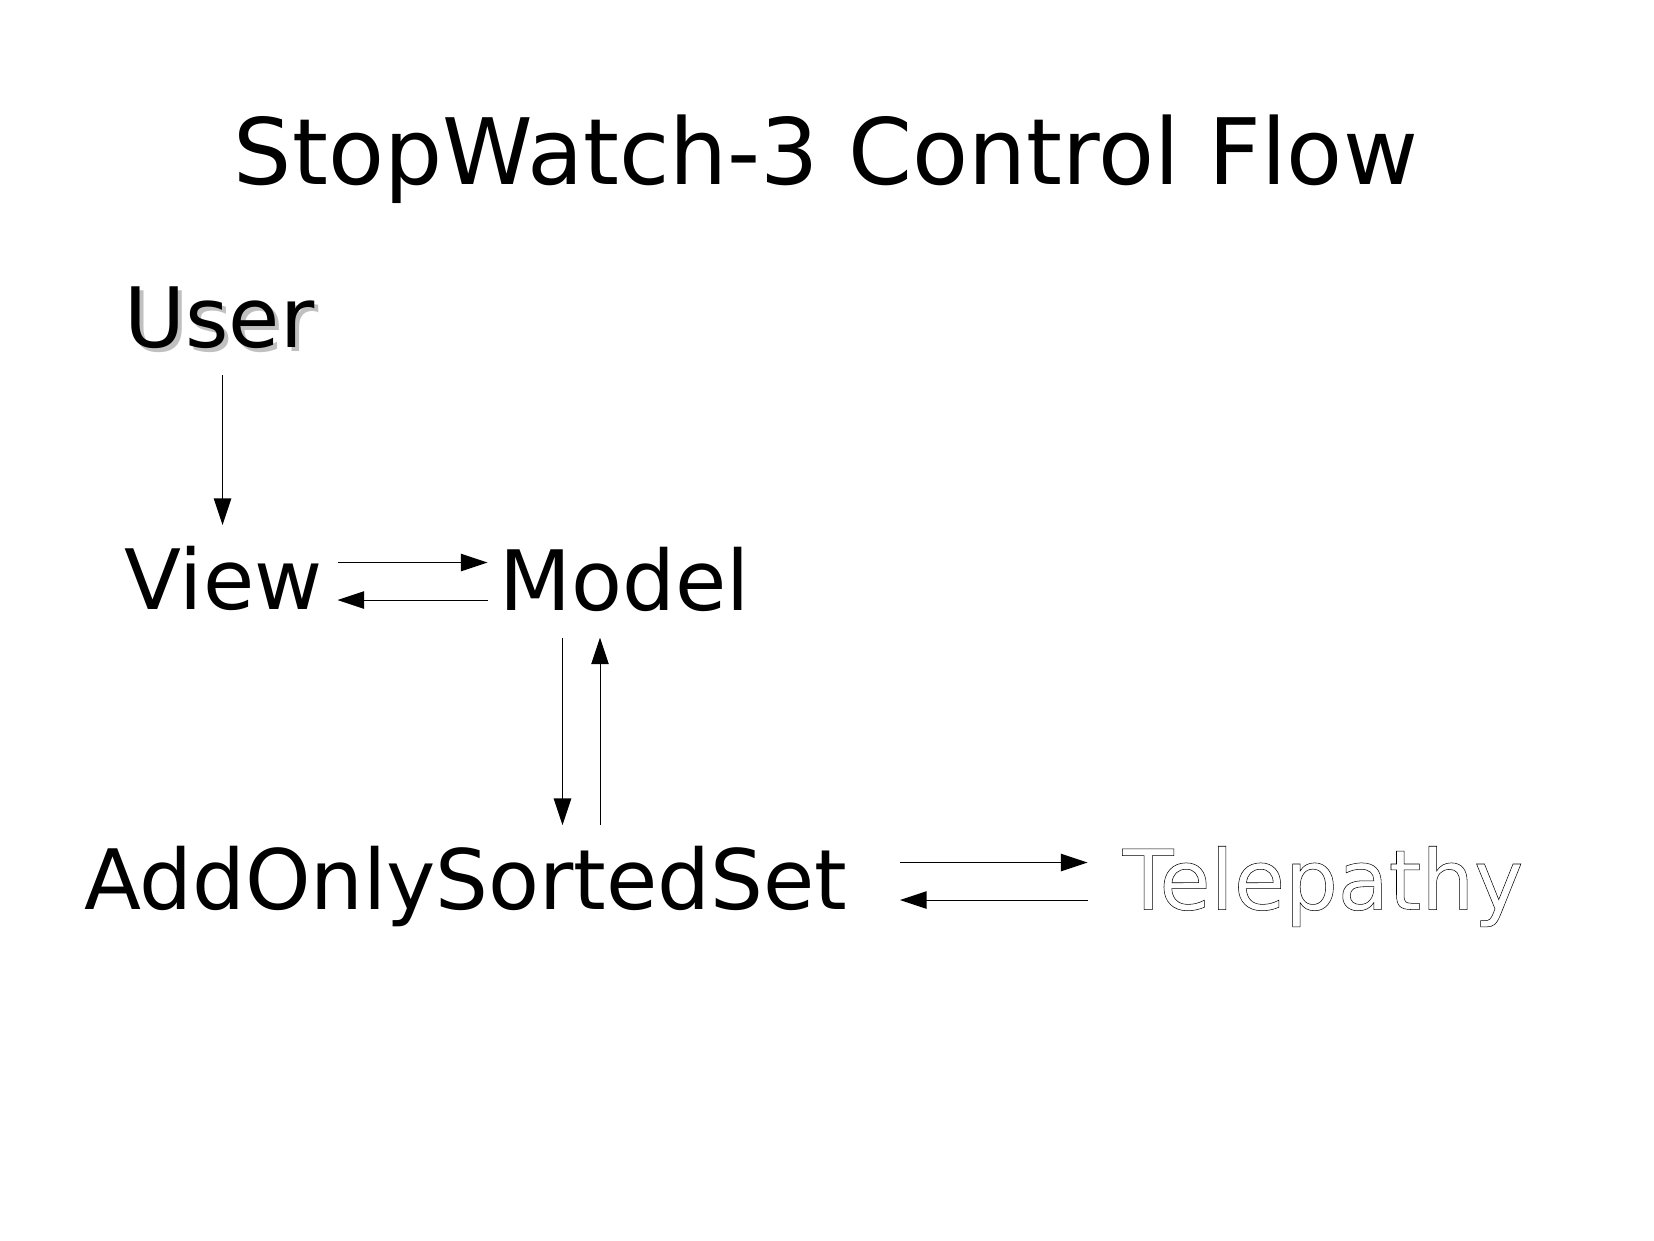

# StopWatch-3 Control Flow
User
View
Model
AddOnlySortedSet
Telepathy